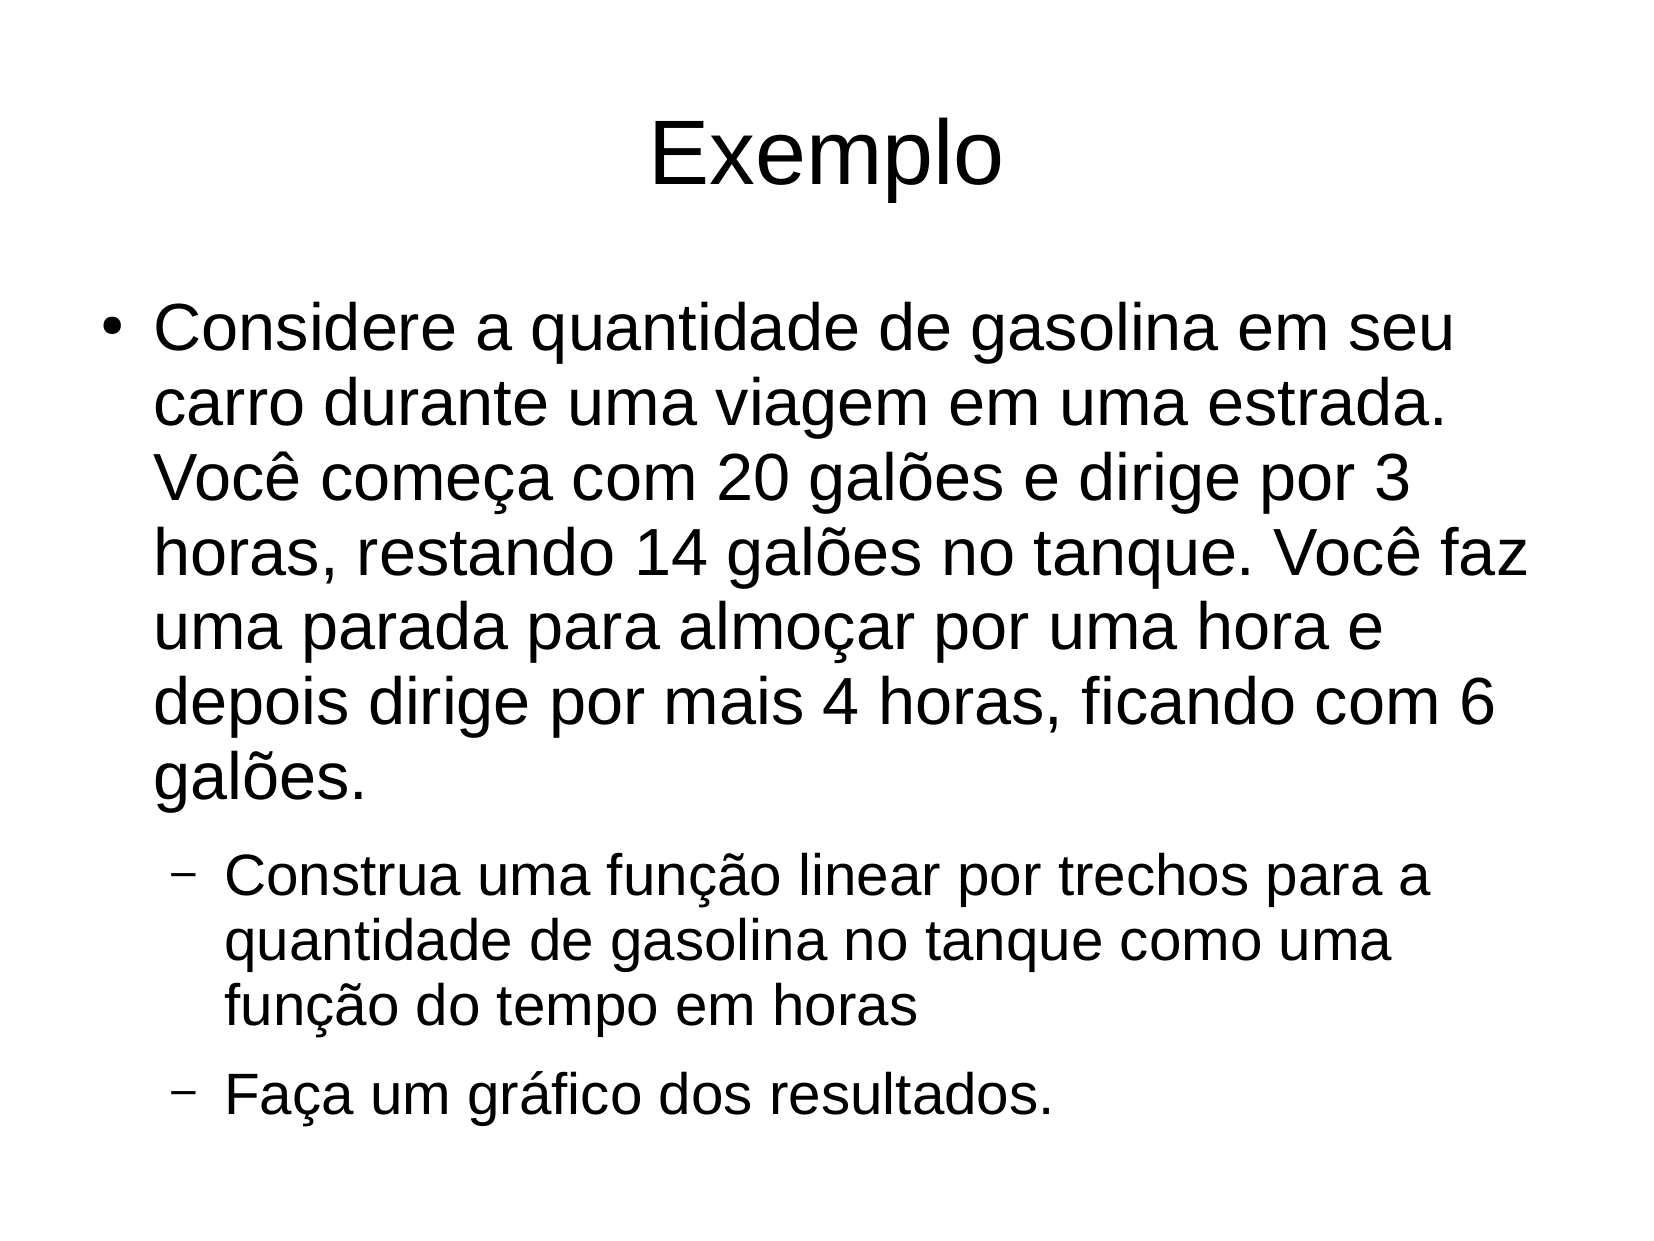

# Exemplo
Considere a quantidade de gasolina em seu carro durante uma viagem em uma estrada. Você começa com 20 galões e dirige por 3 horas, restando 14 galões no tanque. Você faz uma parada para almoçar por uma hora e depois dirige por mais 4 horas, ficando com 6 galões.
Construa uma função linear por trechos para a quantidade de gasolina no tanque como uma função do tempo em horas
Faça um gráfico dos resultados.